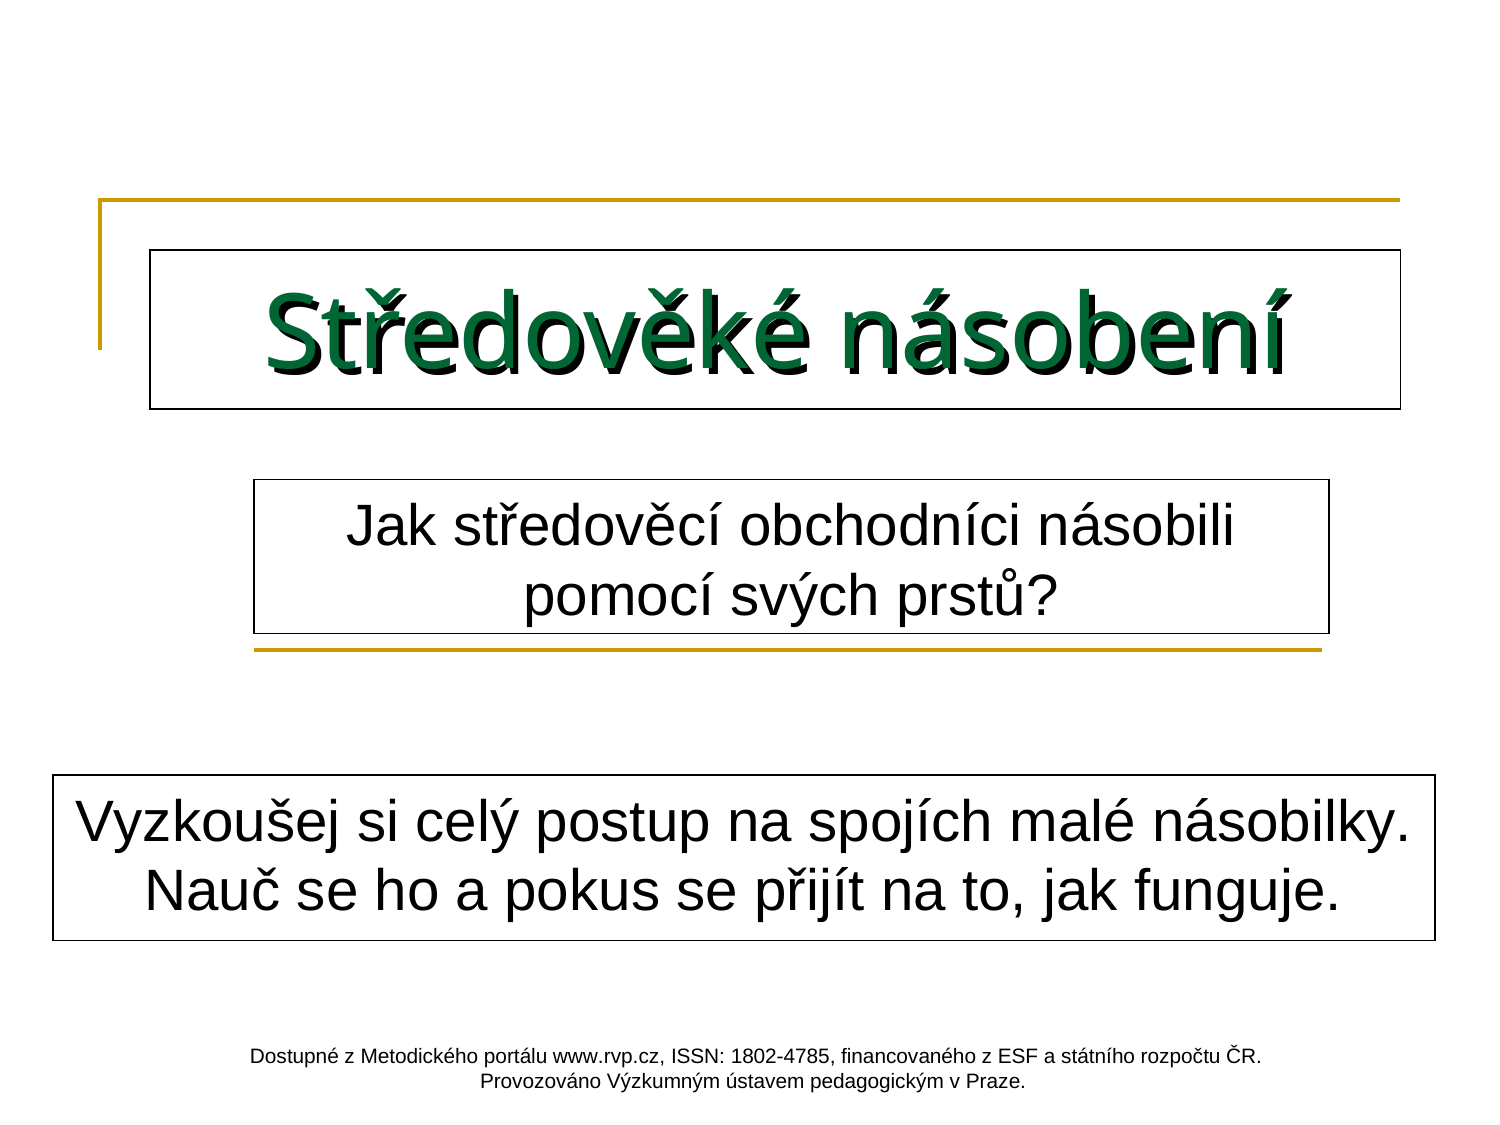

# Středověké násobení
Jak středověcí obchodníci násobili pomocí svých prstů?
Vyzkoušej si celý postup na spojích malé násobilky. Nauč se ho a pokus se přijít na to, jak funguje.